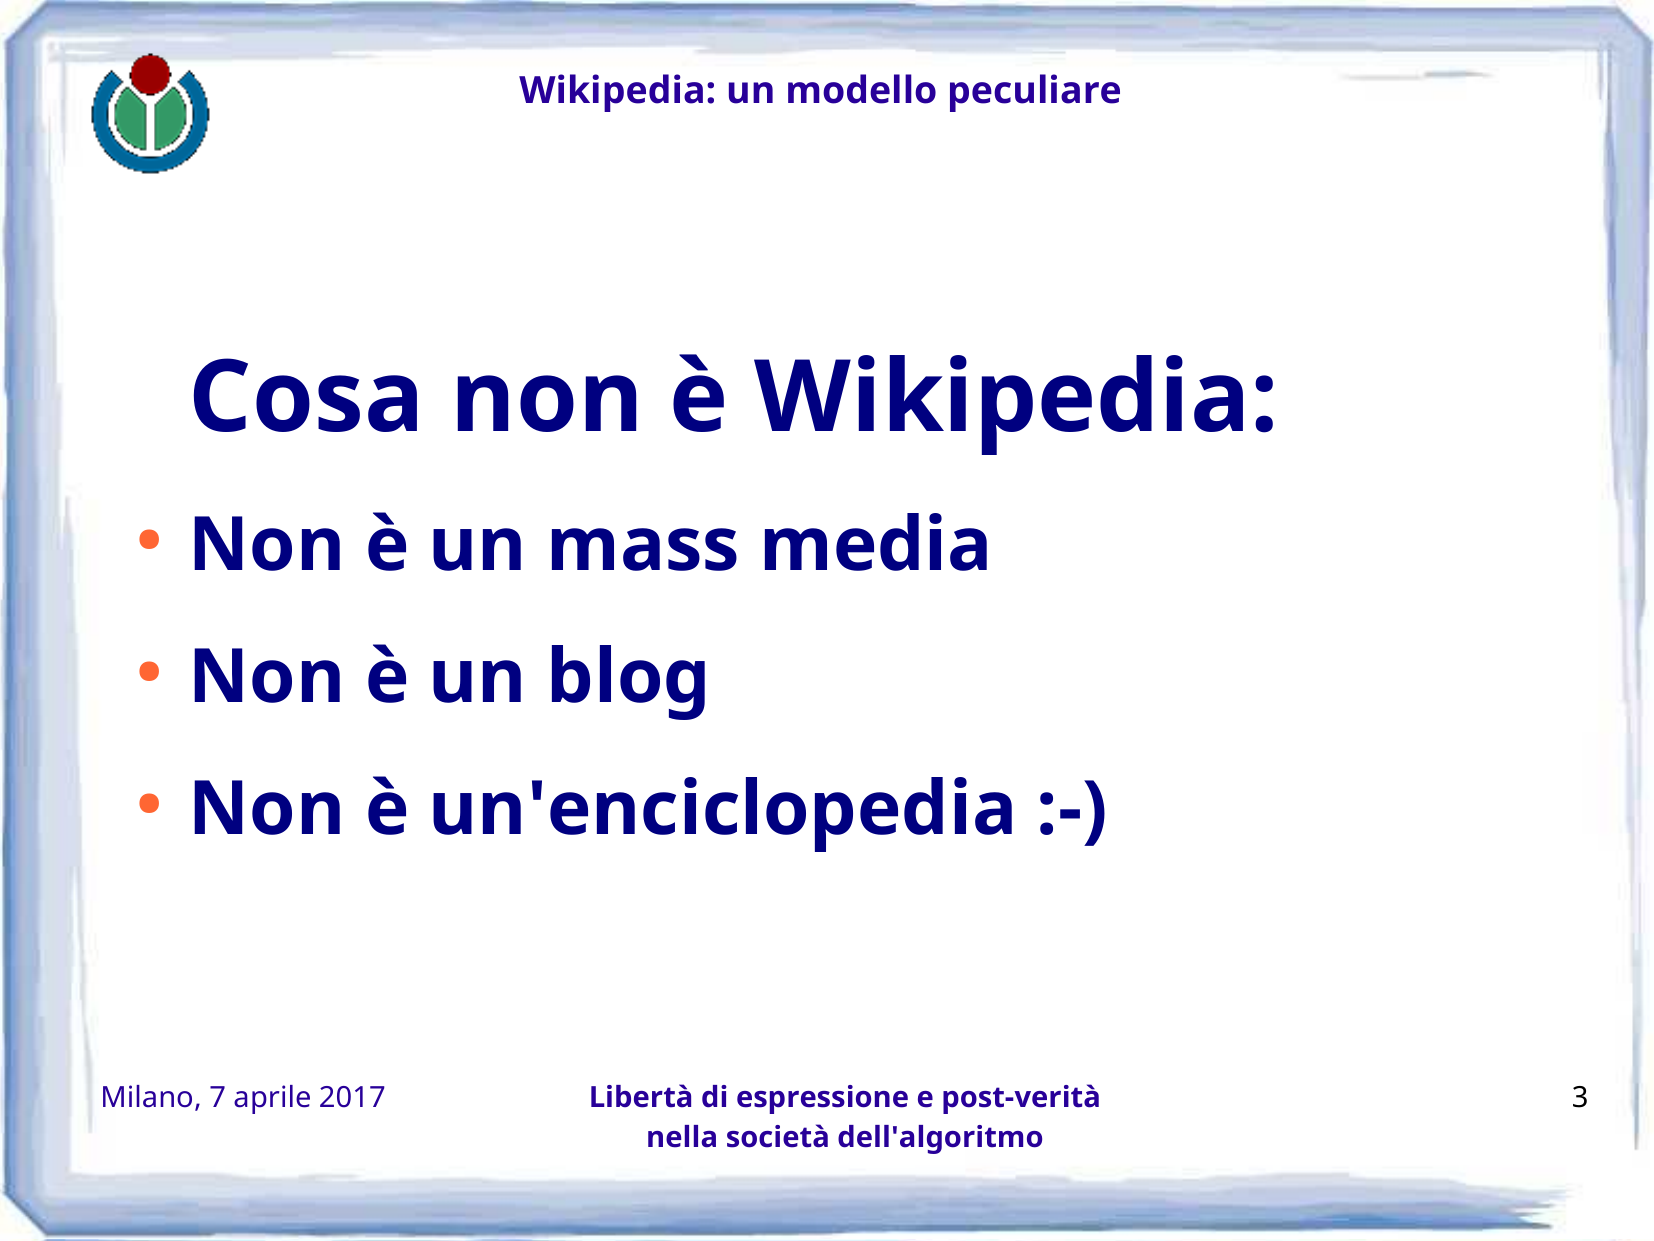

# Wikipedia: un modello peculiare
Cosa non è Wikipedia:
Non è un mass media
Non è un blog
Non è un'enciclopedia :-)
26 marzo 2010
EVPSI, Torino
3